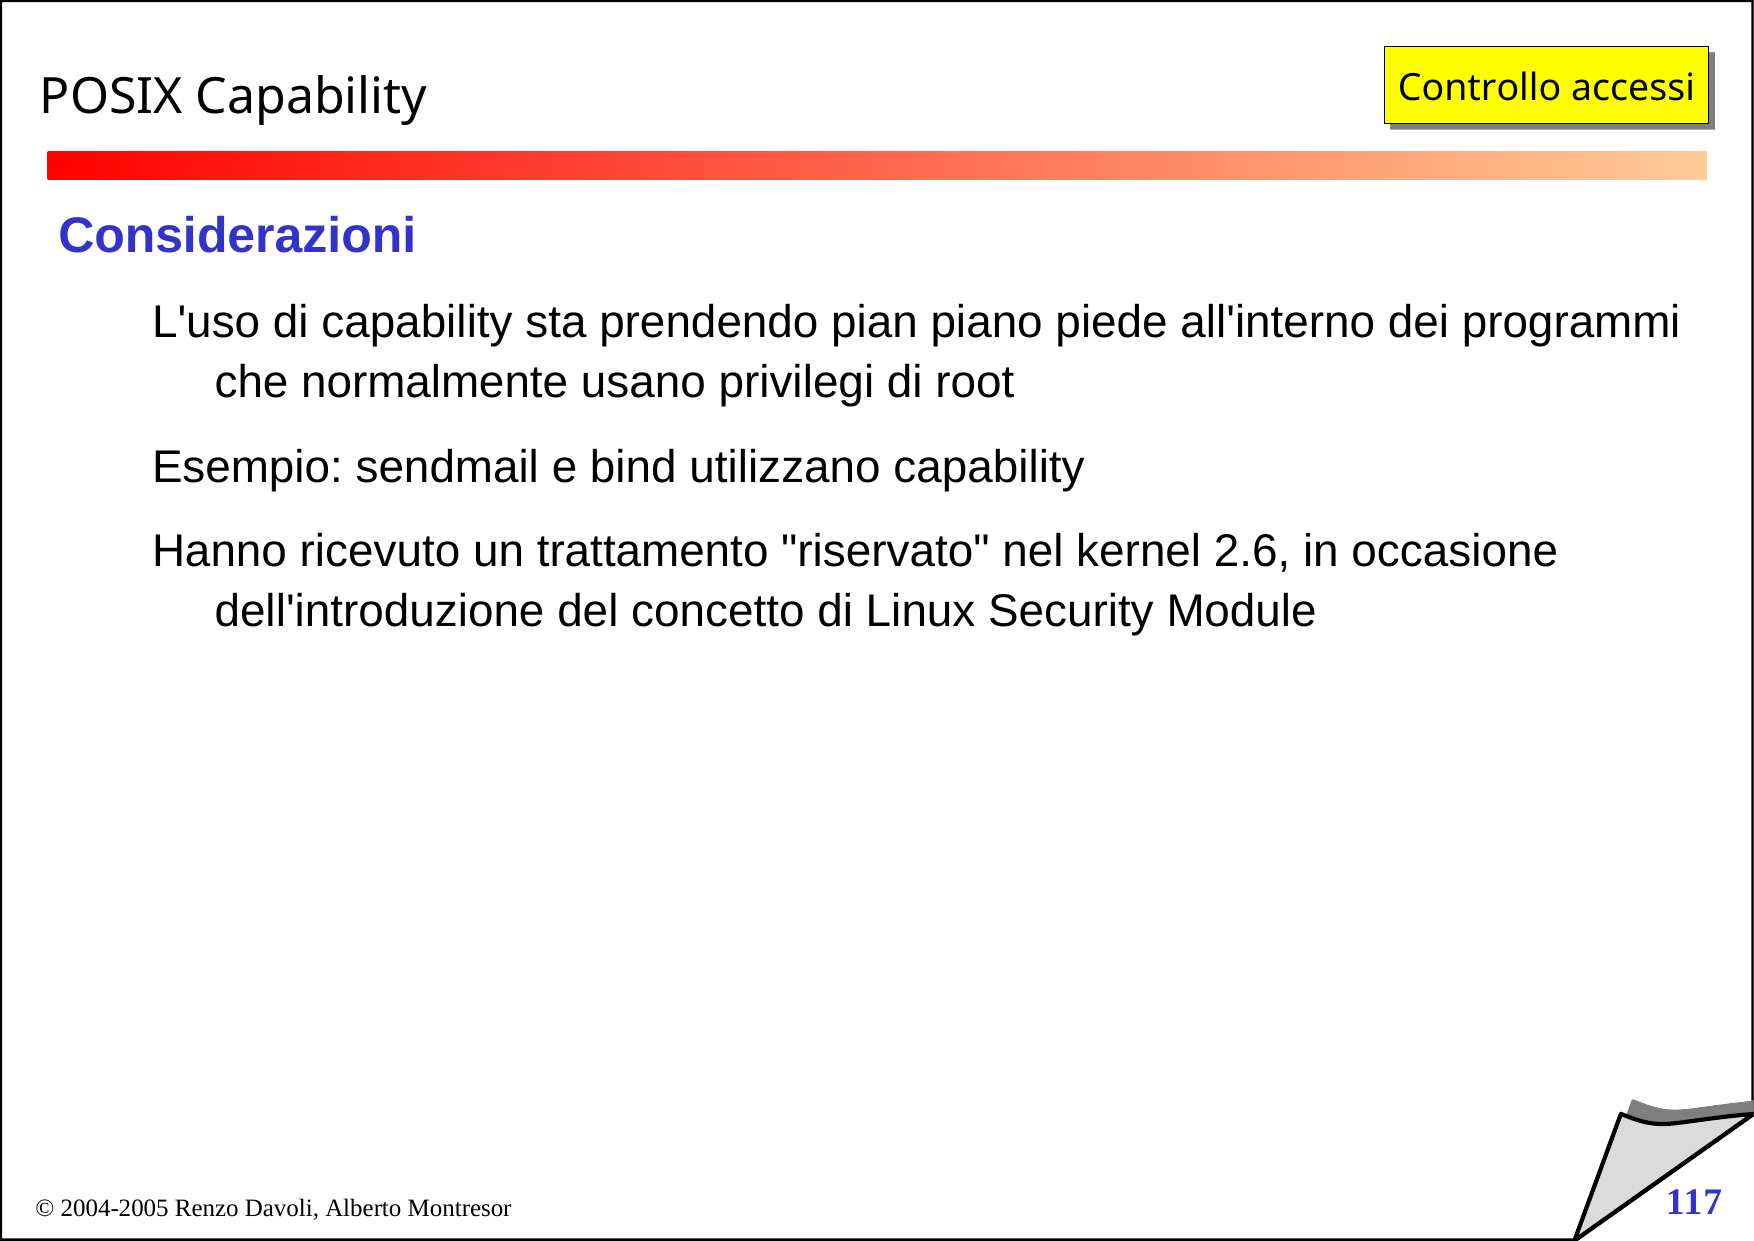

Controllo accessi
# POSIX Capability
Considerazioni
L'uso di capability sta prendendo pian piano piede all'interno dei programmi che normalmente usano privilegi di root
Esempio: sendmail e bind utilizzano capability
Hanno ricevuto un trattamento "riservato" nel kernel 2.6, in occasione dell'introduzione del concetto di Linux Security Module